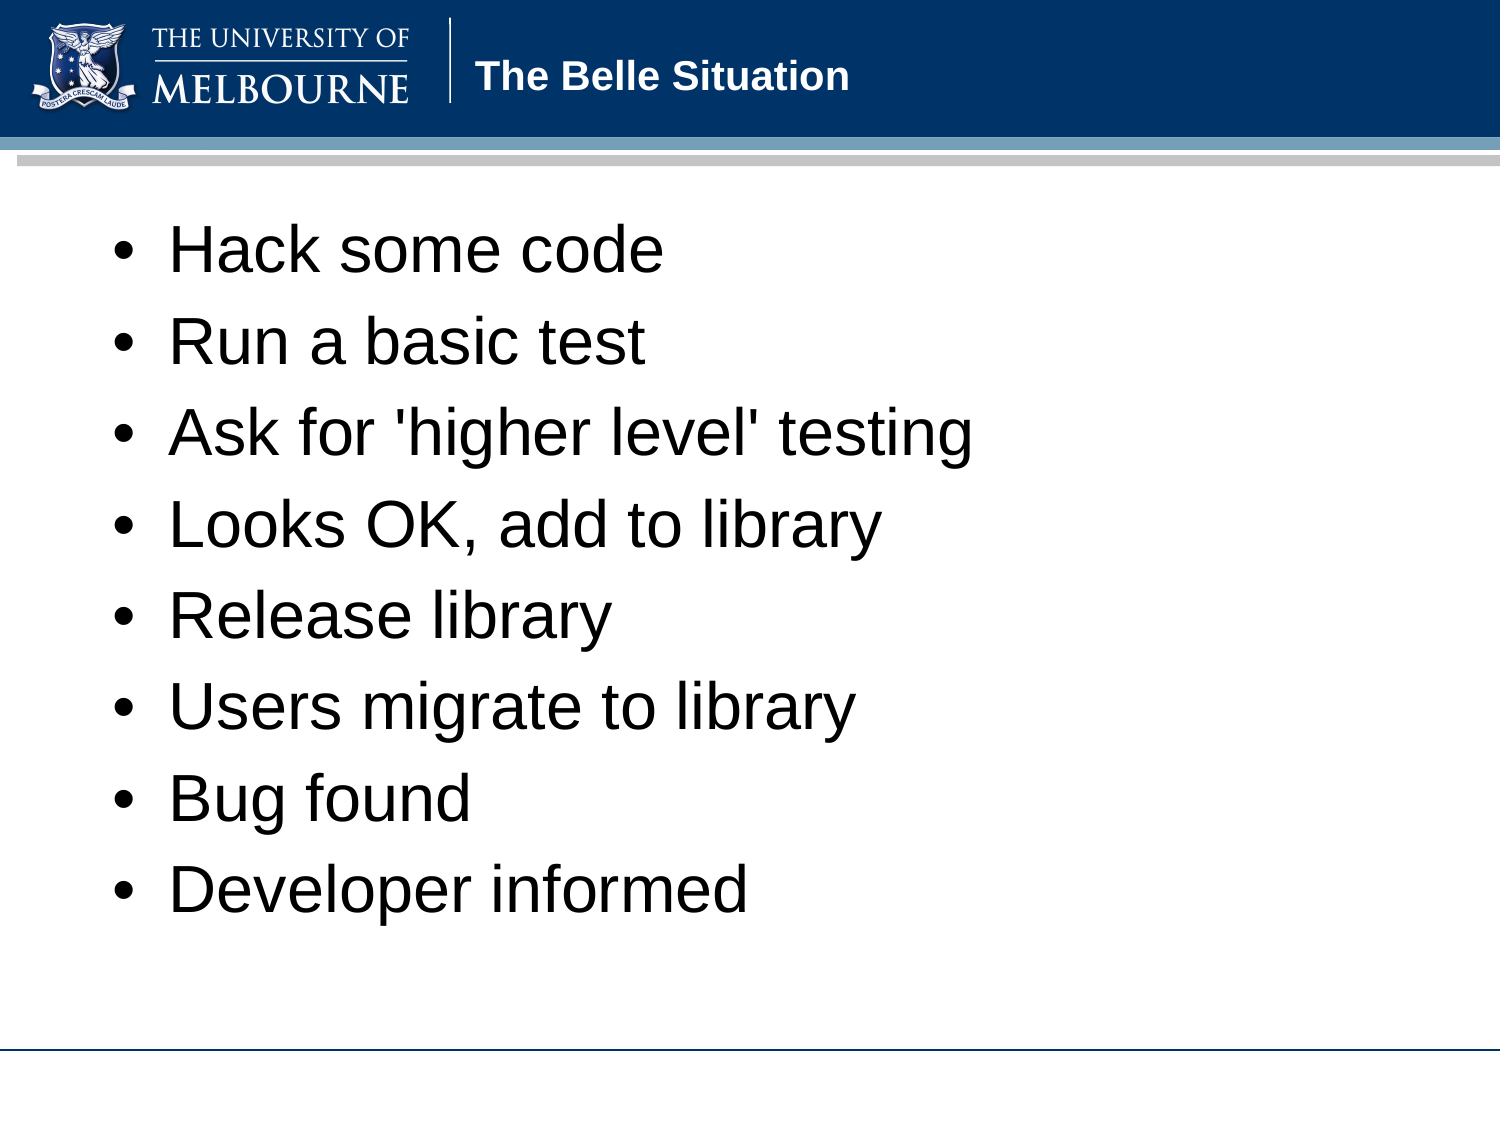

# The Belle Situation
Hack some code
Run a basic test
Ask for 'higher level' testing
Looks OK, add to library
Release library
Users migrate to library
Bug found
Developer informed